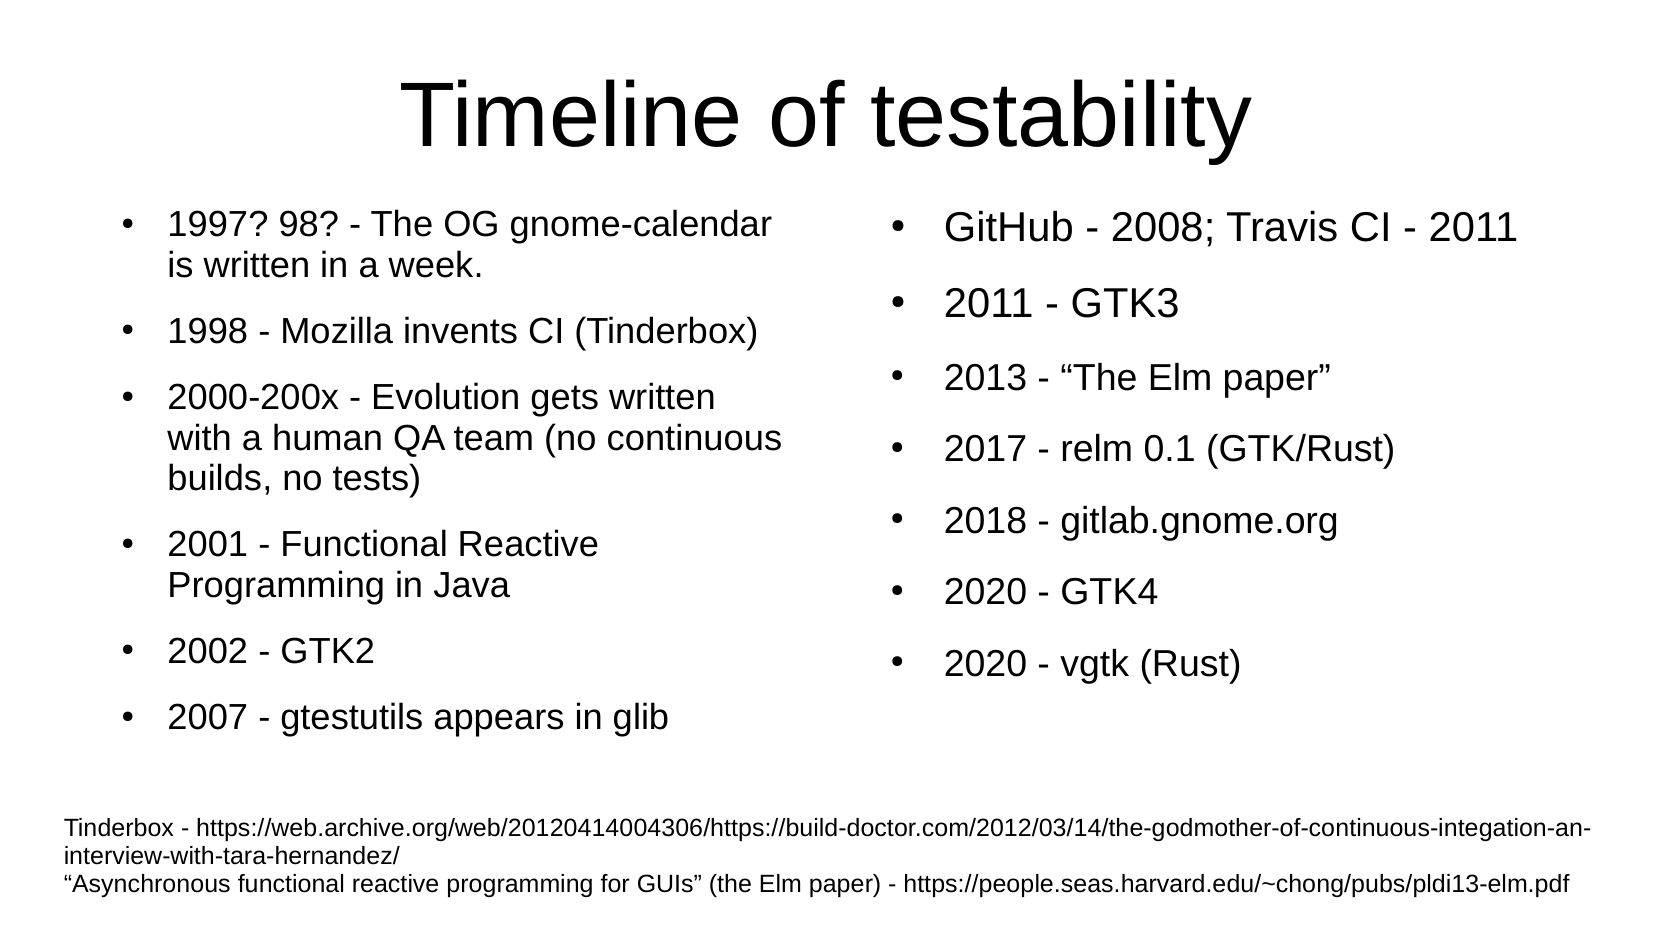

# Timeline of testability
1997? 98? - The OG gnome-calendar is written in a week.
1998 - Mozilla invents CI (Tinderbox)
2000-200x - Evolution gets written with a human QA team (no continuous builds, no tests)
2001 - Functional Reactive Programming in Java
2002 - GTK2
2007 - gtestutils appears in glib
GitHub - 2008; Travis CI - 2011
2011 - GTK3
2013 - “The Elm paper”
2017 - relm 0.1 (GTK/Rust)
2018 - gitlab.gnome.org
2020 - GTK4
2020 - vgtk (Rust)
Tinderbox - https://web.archive.org/web/20120414004306/https://build-doctor.com/2012/03/14/the-godmother-of-continuous-integation-an-interview-with-tara-hernandez/
“Asynchronous functional reactive programming for GUIs” (the Elm paper) - https://people.seas.harvard.edu/~chong/pubs/pldi13-elm.pdf